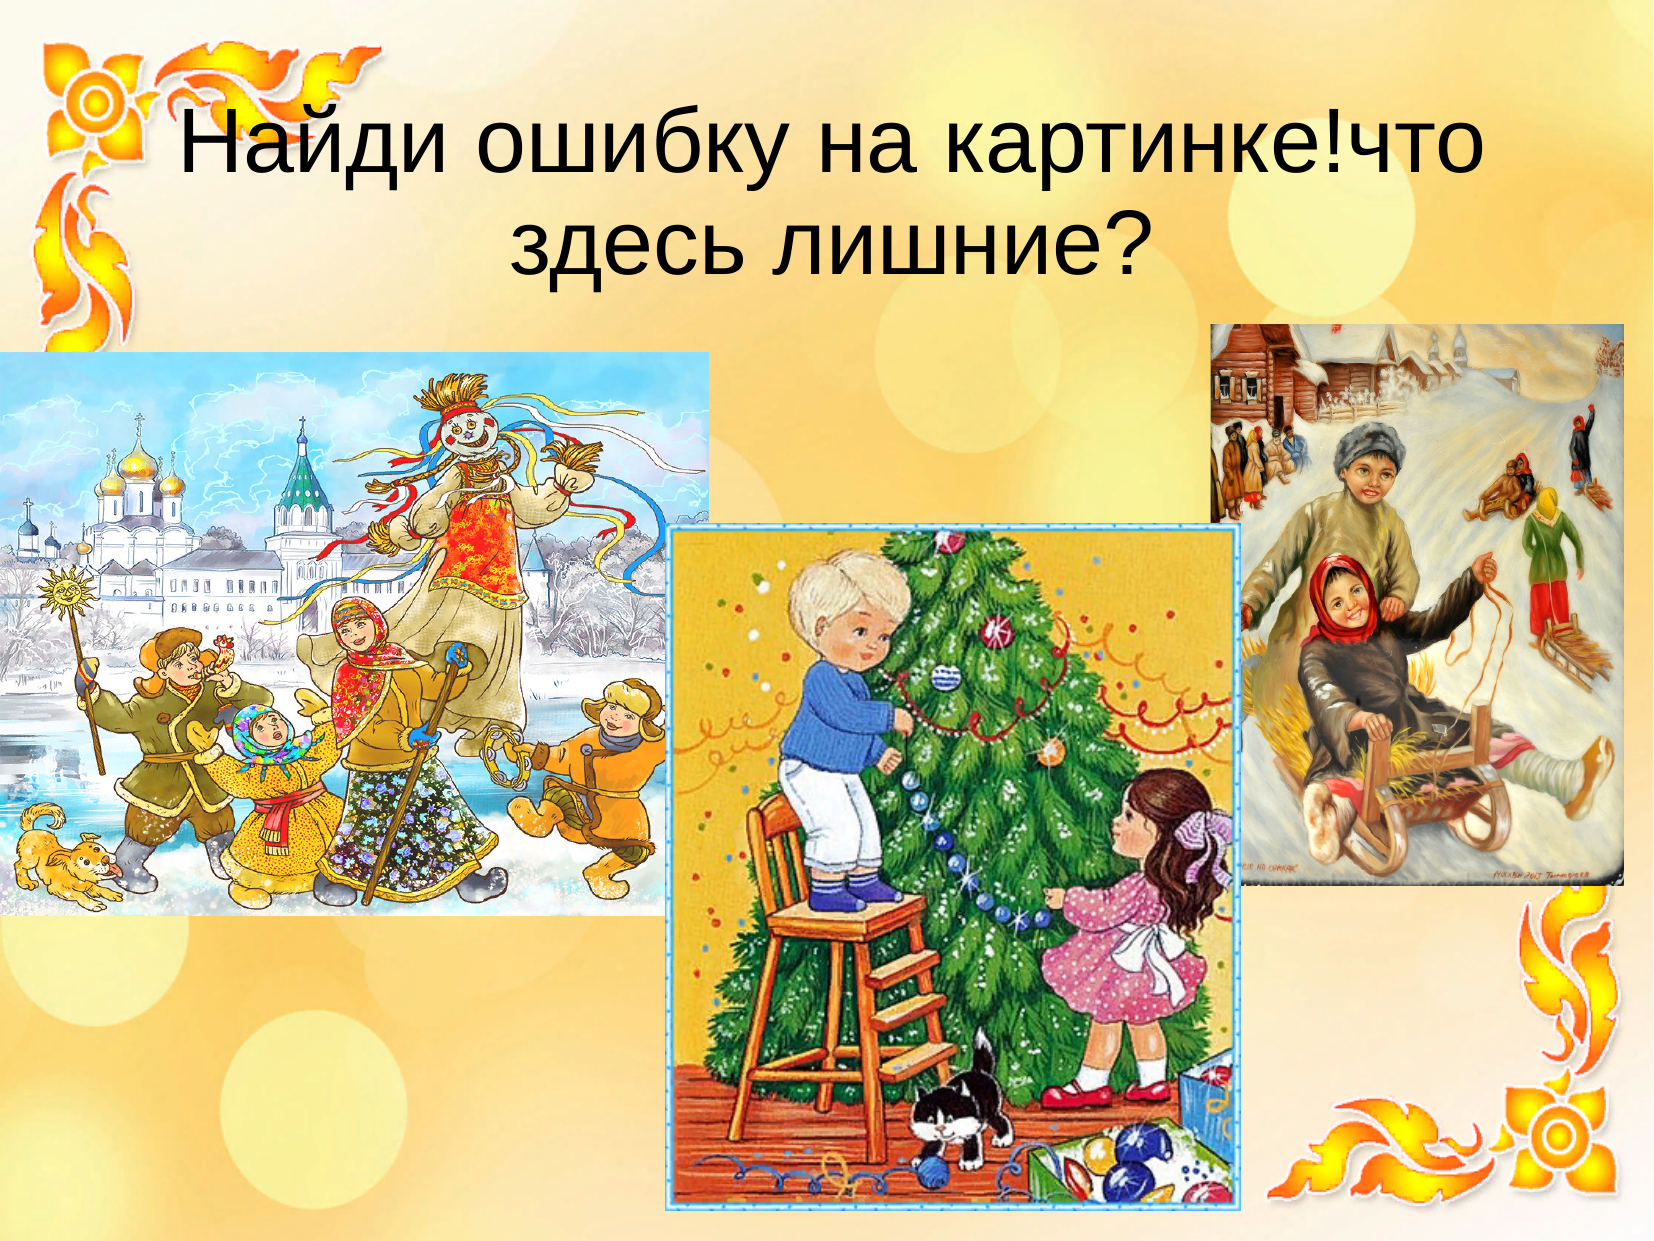

# Найди ошибку на картинке!что здесь лишние?